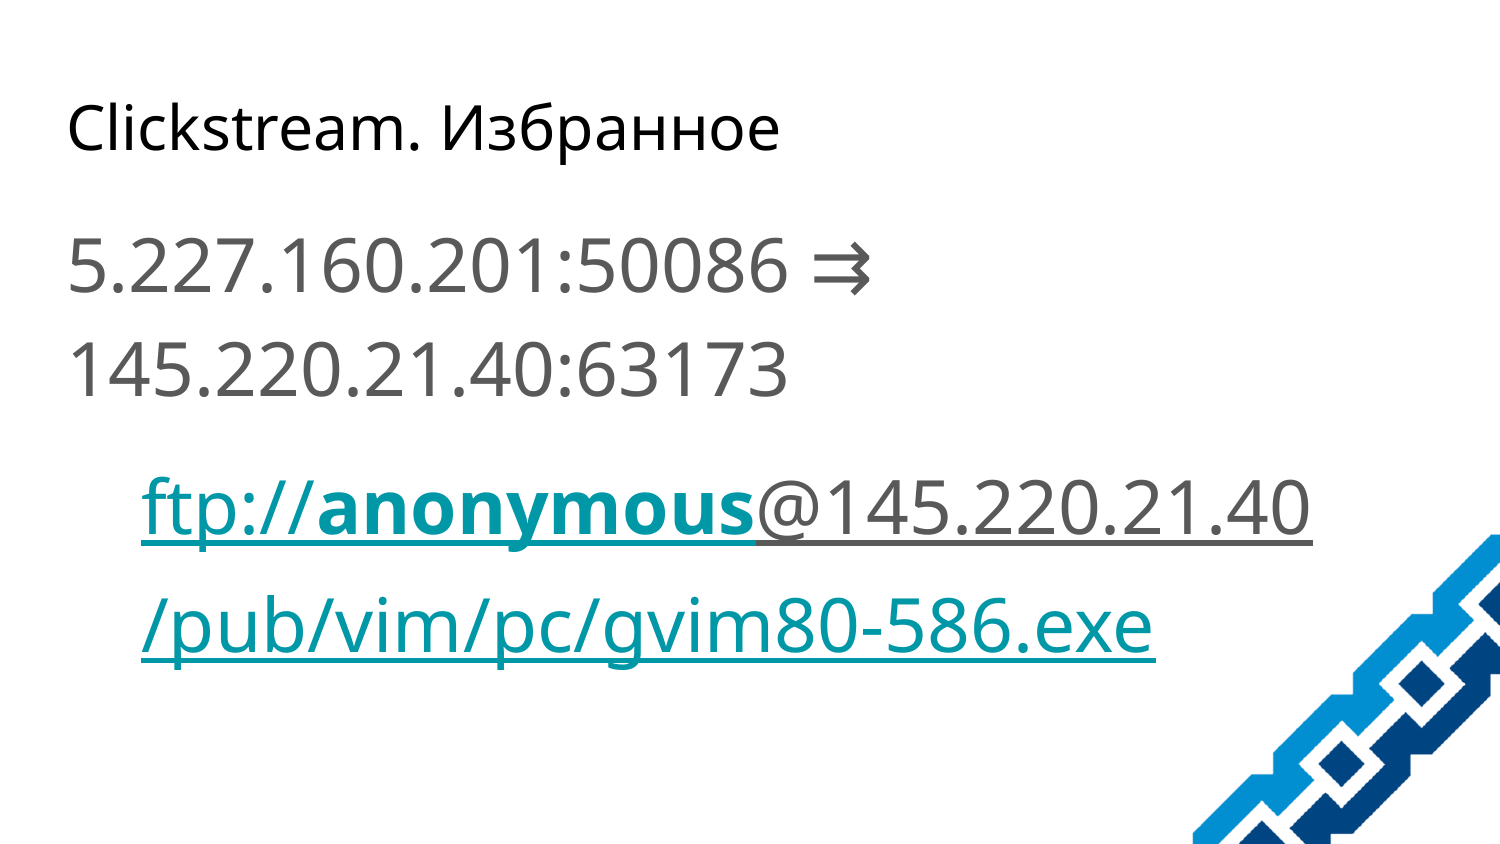

# Clickstream. Избранное
5.227.160.201:50086 ⇉ 145.220.21.40:63173
	ftp://anonymous@145.220.21.40
	/pub/vim/pc/gvim80-586.exe